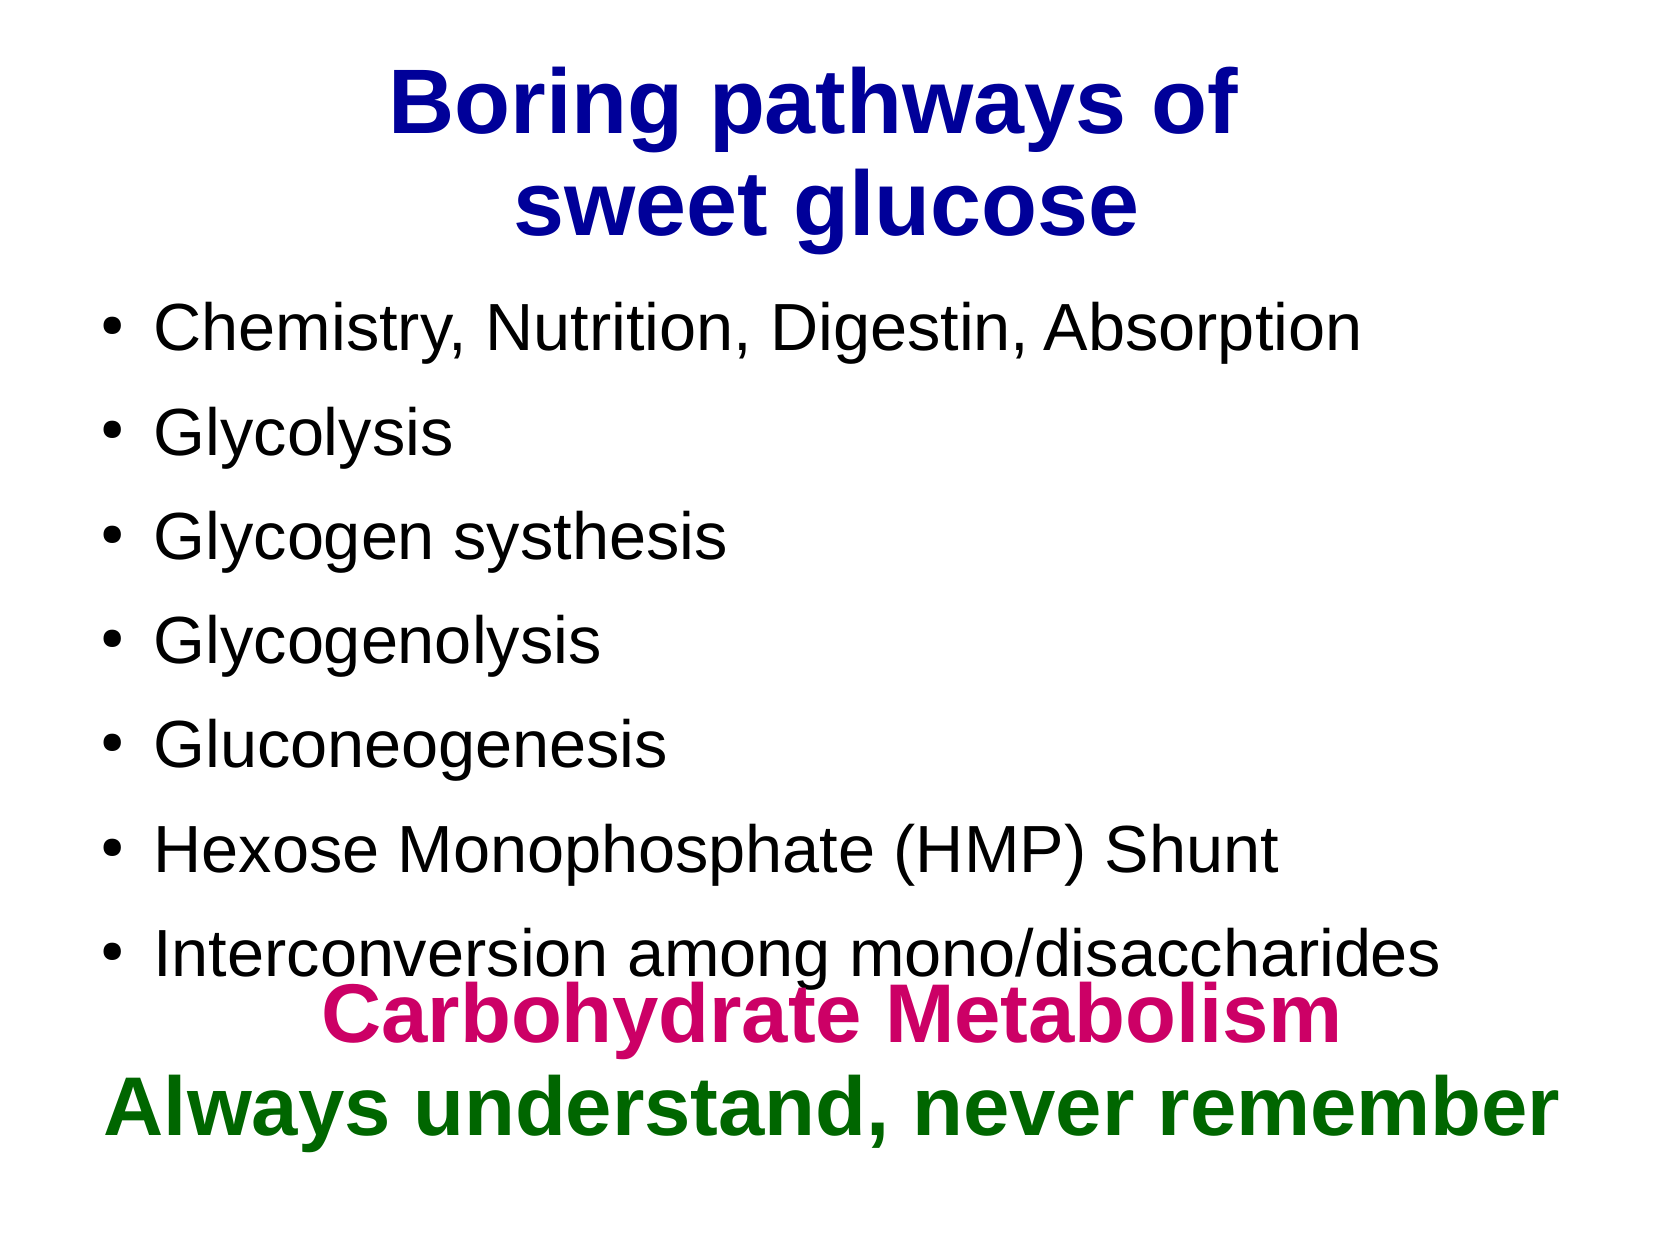

# Boring pathways of sweet glucose
Chemistry, Nutrition, Digestin, Absorption
Glycolysis
Glycogen systhesis
Glycogenolysis
Gluconeogenesis
Hexose Monophosphate (HMP) Shunt
Interconversion among mono/disaccharides
Carbohydrate Metabolism
Always understand, never remember